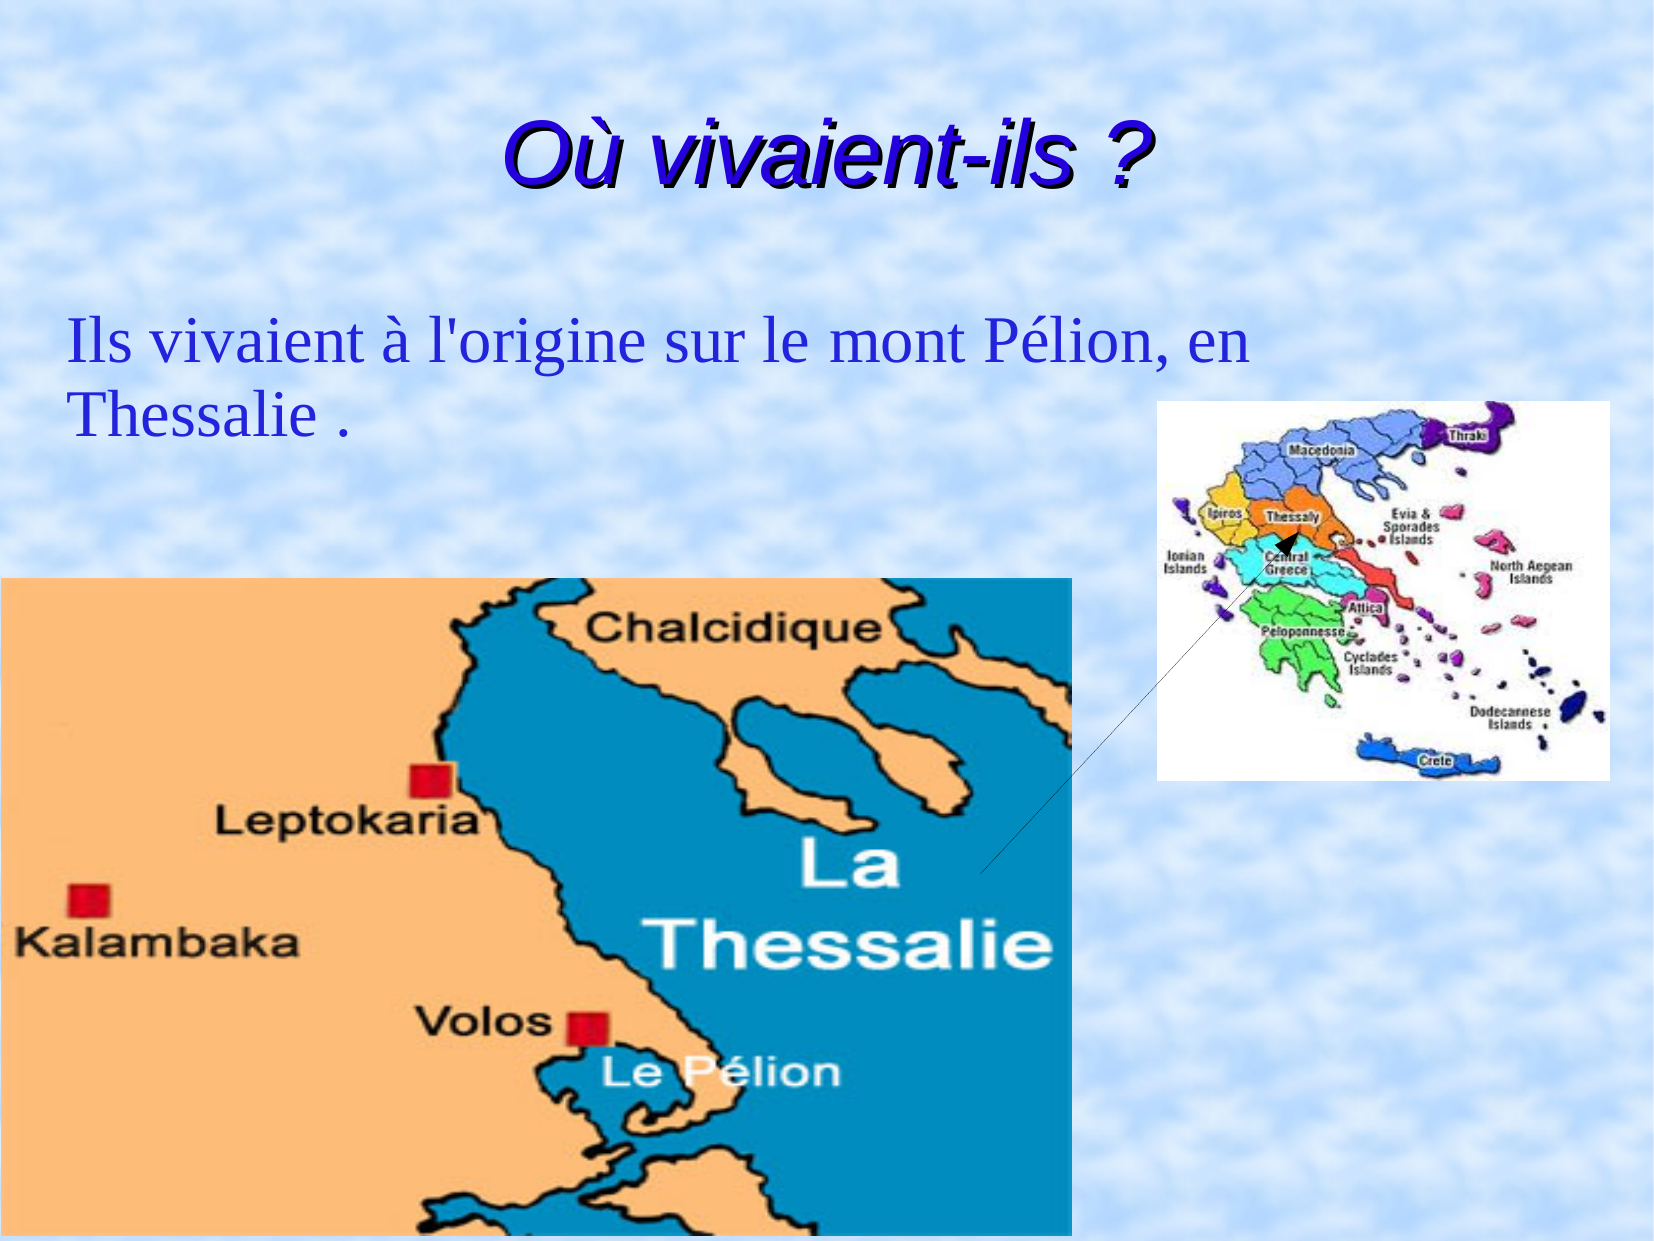

# Où vivaient-ils ?
Ils vivaient à l'origine sur le mont Pélion, en Thessalie .